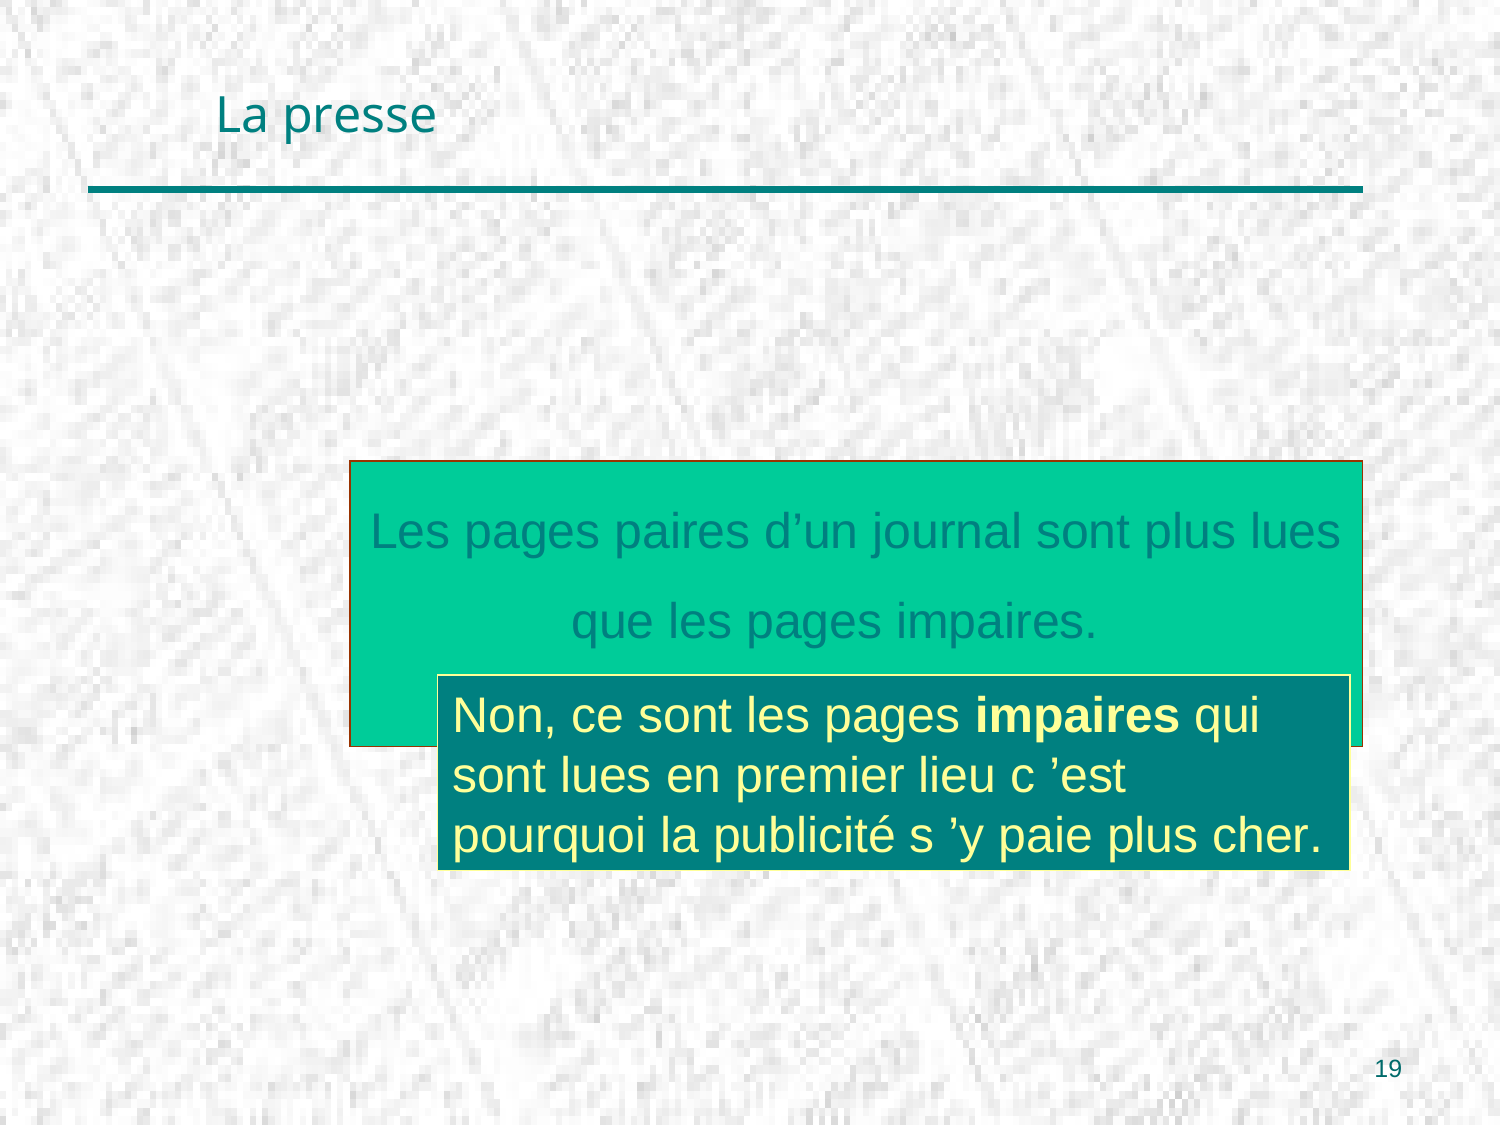

La presse
Les pages paires d’un journal sont plus lues que les pages impaires.
Oui / Non ?
Non, ce sont les pages impaires qui sont lues en premier lieu c ’est pourquoi la publicité s ’y paie plus cher.
19